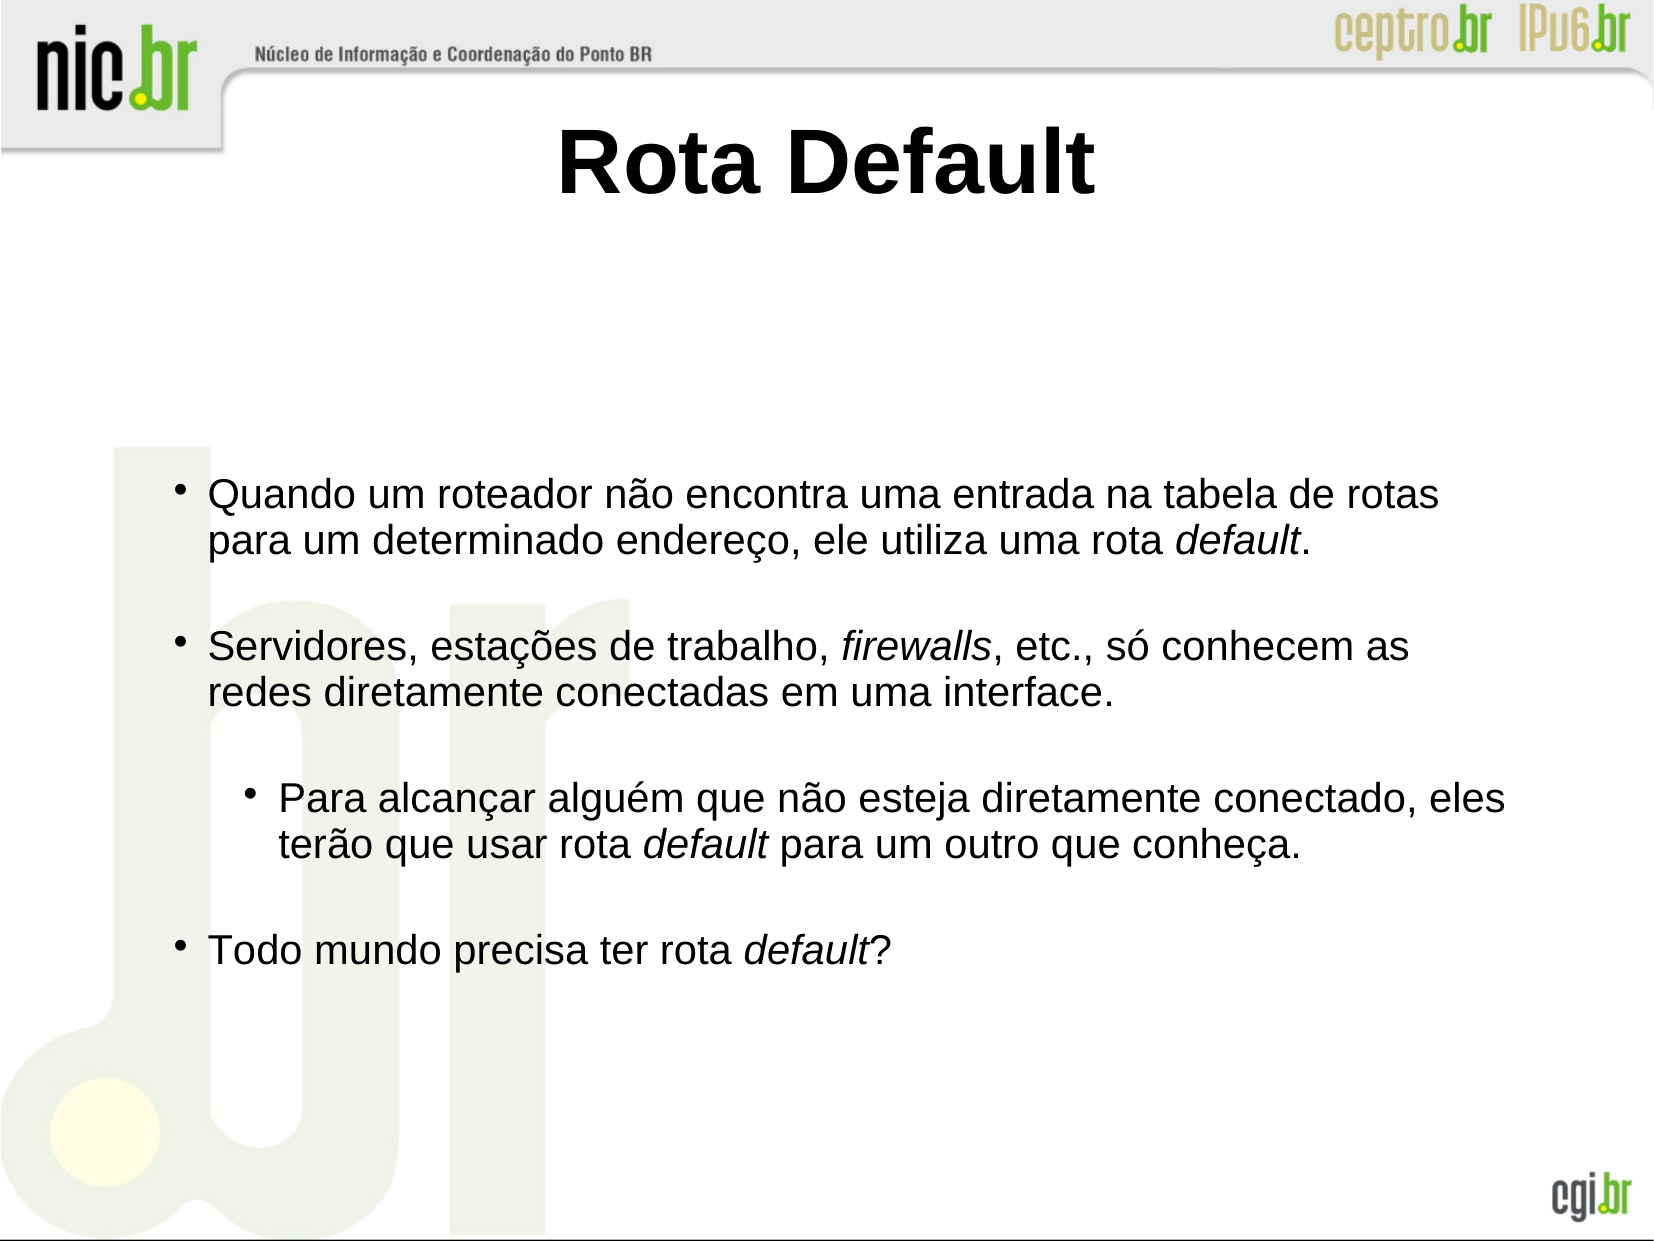

Rota Default
Quando um roteador não encontra uma entrada na tabela de rotas para um determinado endereço, ele utiliza uma rota default.
Servidores, estações de trabalho, firewalls, etc., só conhecem as redes diretamente conectadas em uma interface.
Para alcançar alguém que não esteja diretamente conectado, eles terão que usar rota default para um outro que conheça.
Todo mundo precisa ter rota default?